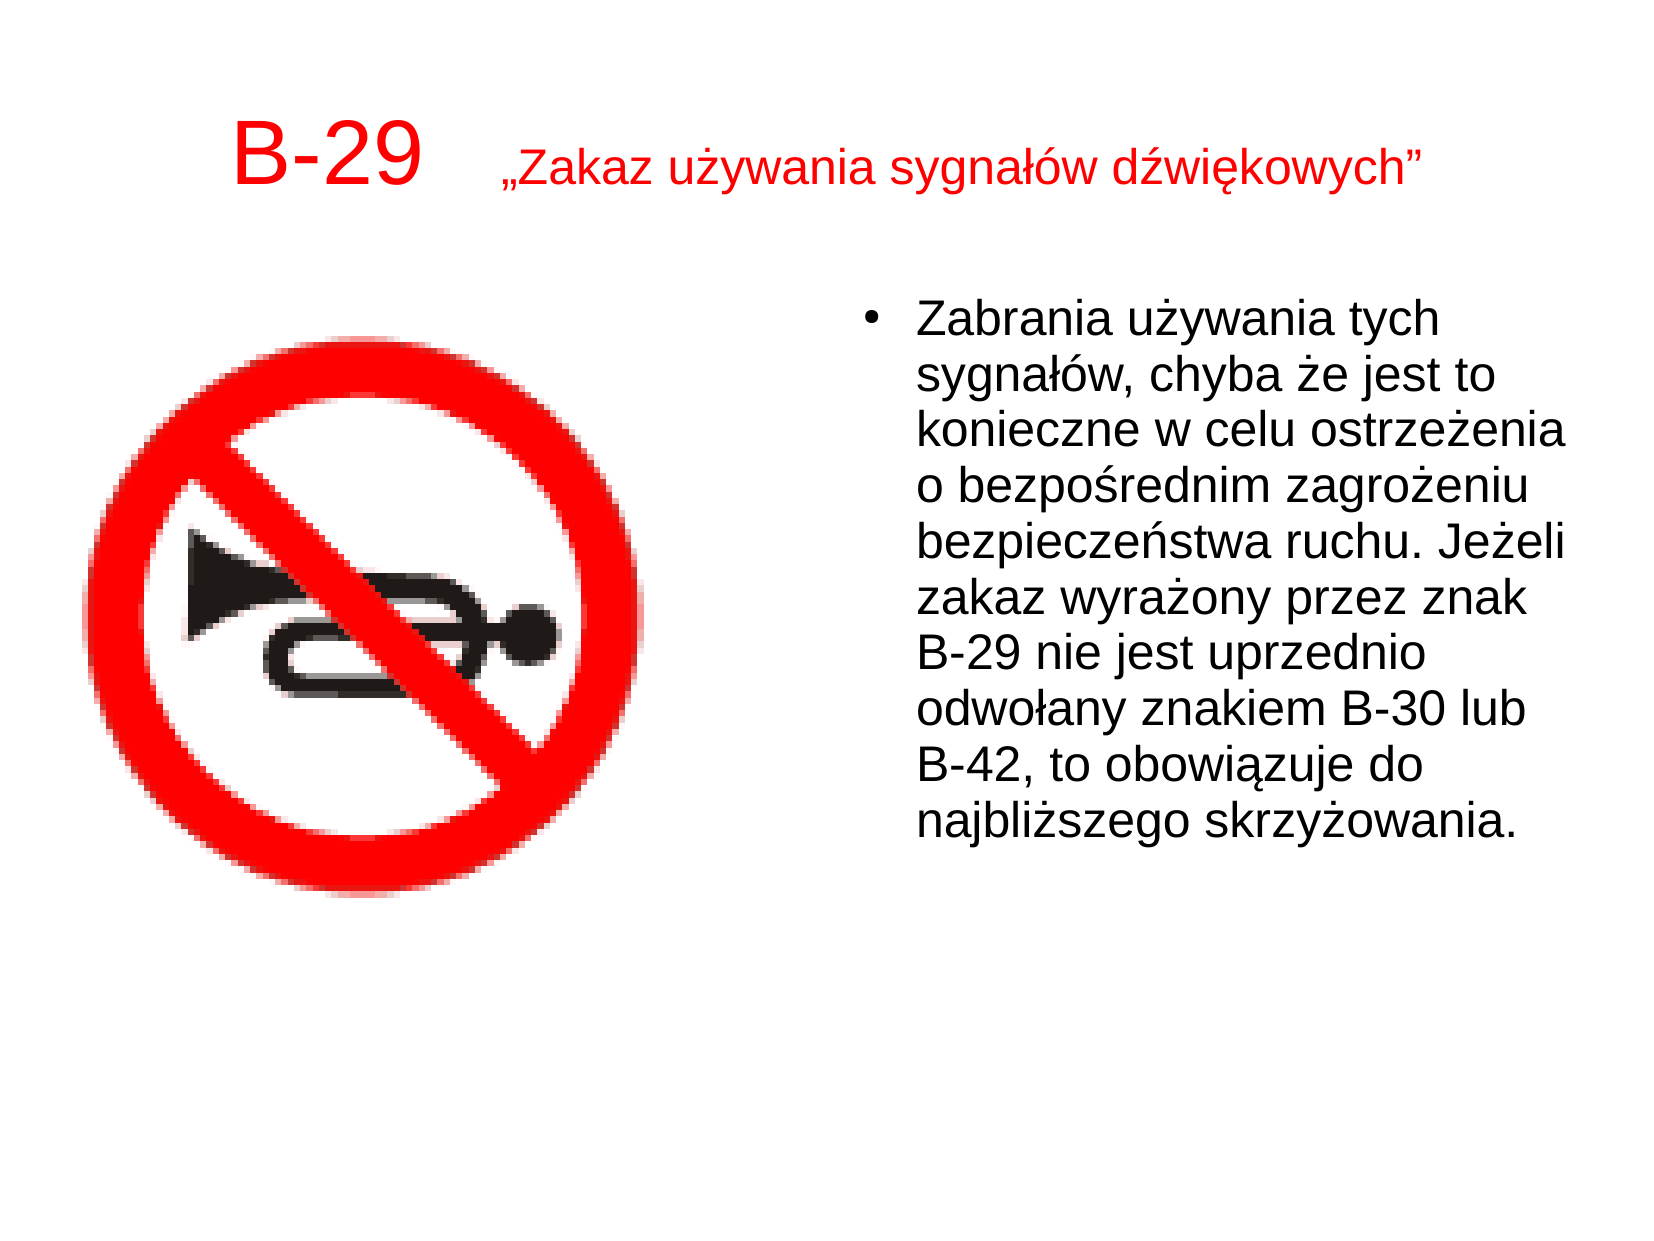

# B-29 „Zakaz używania sygnałów dźwiękowych”
Zabrania używania tych sygnałów, chyba że jest to konieczne w celu ostrzeżenia o bezpośrednim zagrożeniu bezpieczeństwa ruchu. Jeżeli zakaz wyrażony przez znak B-29 nie jest uprzednio odwołany znakiem B-30 lub B-42, to obowiązuje do najbliższego skrzyżowania.